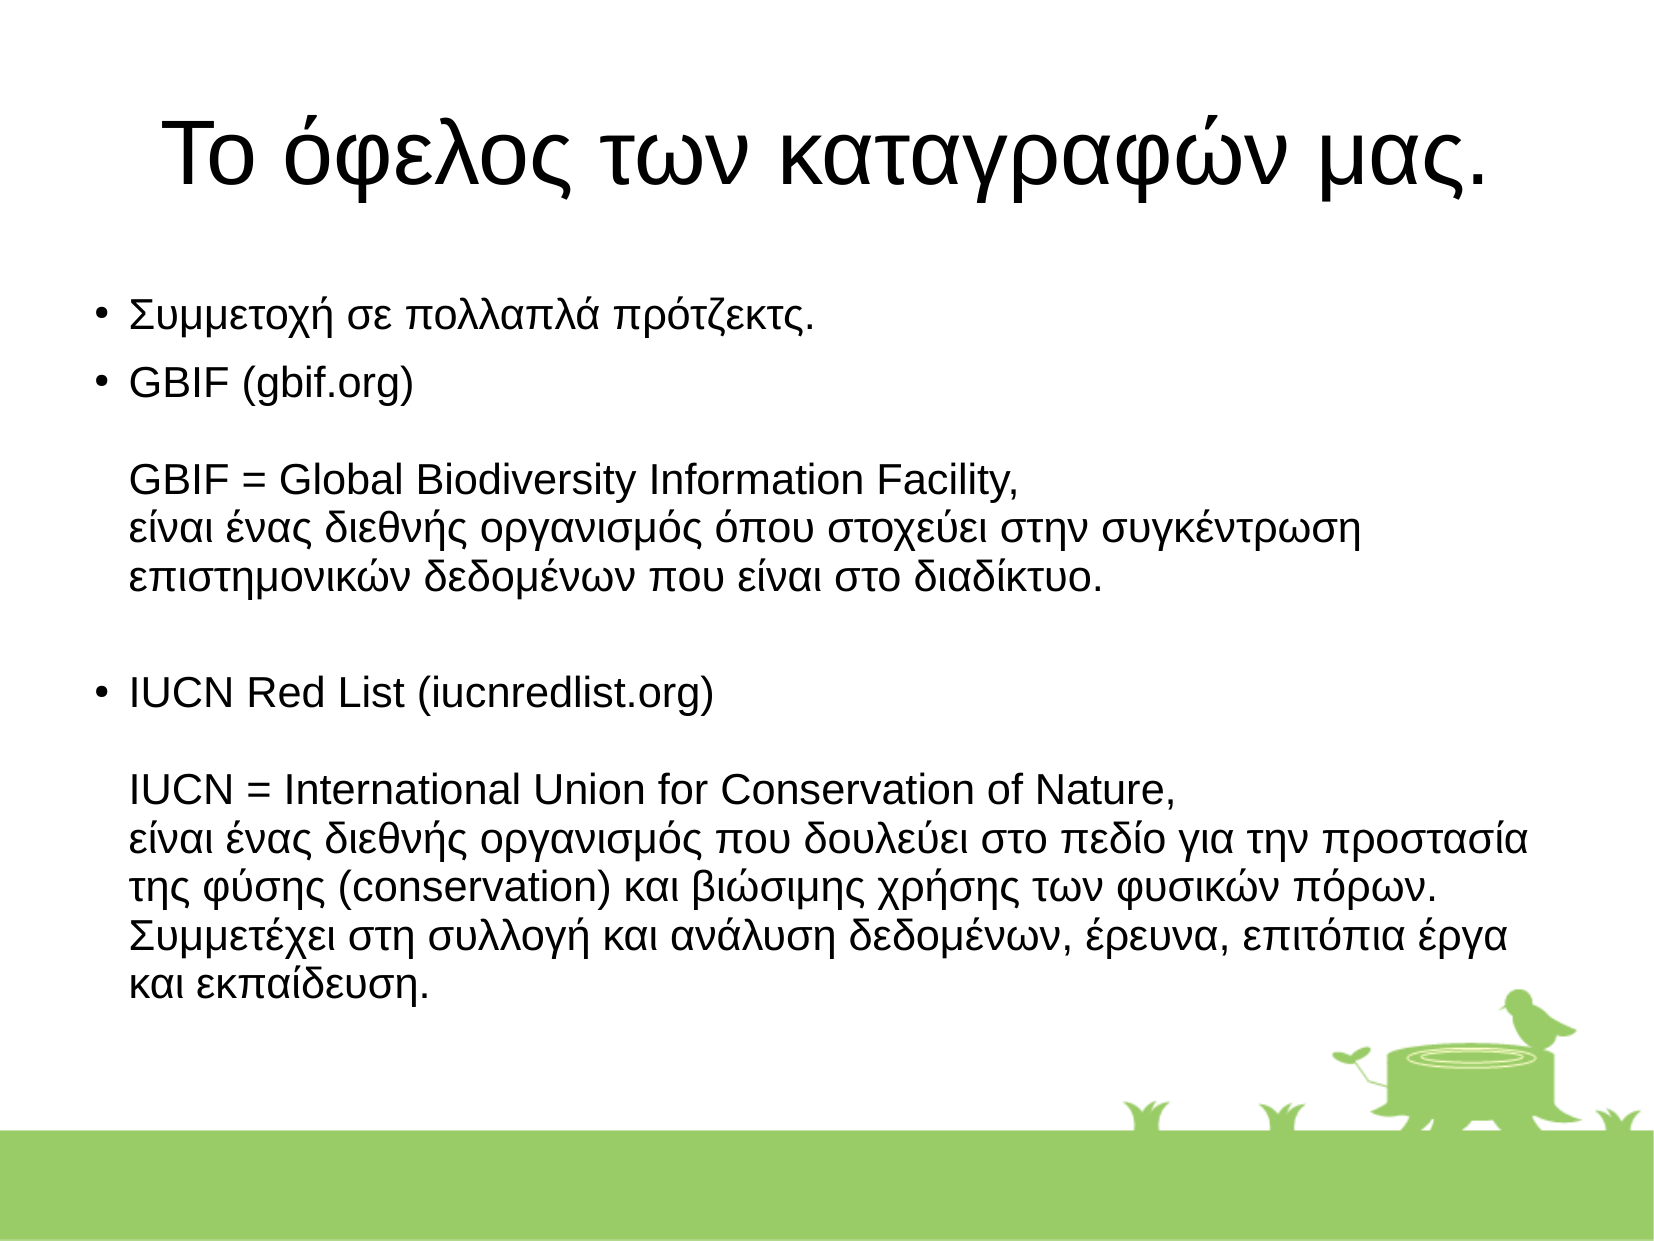

# Το όφελος των καταγραφών μας.
Συμμετοχή σε πολλαπλά πρότζεκτς.
GBIF (gbif.org)
GBIF = Global Biodiversity Information Facility,
είναι ένας διεθνής οργανισμός όπου στοχεύει στην συγκέντρωση επιστημονικών δεδομένων που είναι στο διαδίκτυο.
IUCN Red List (iucnredlist.org)
IUCN = International Union for Conservation of Nature,
είναι ένας διεθνής οργανισμός που δουλεύει στο πεδίο για την προστασία της φύσης (conservation) και βιώσιμης χρήσης των φυσικών πόρων. Συμμετέχει στη συλλογή και ανάλυση δεδομένων, έρευνα, επιτόπια έργα και εκπαίδευση.